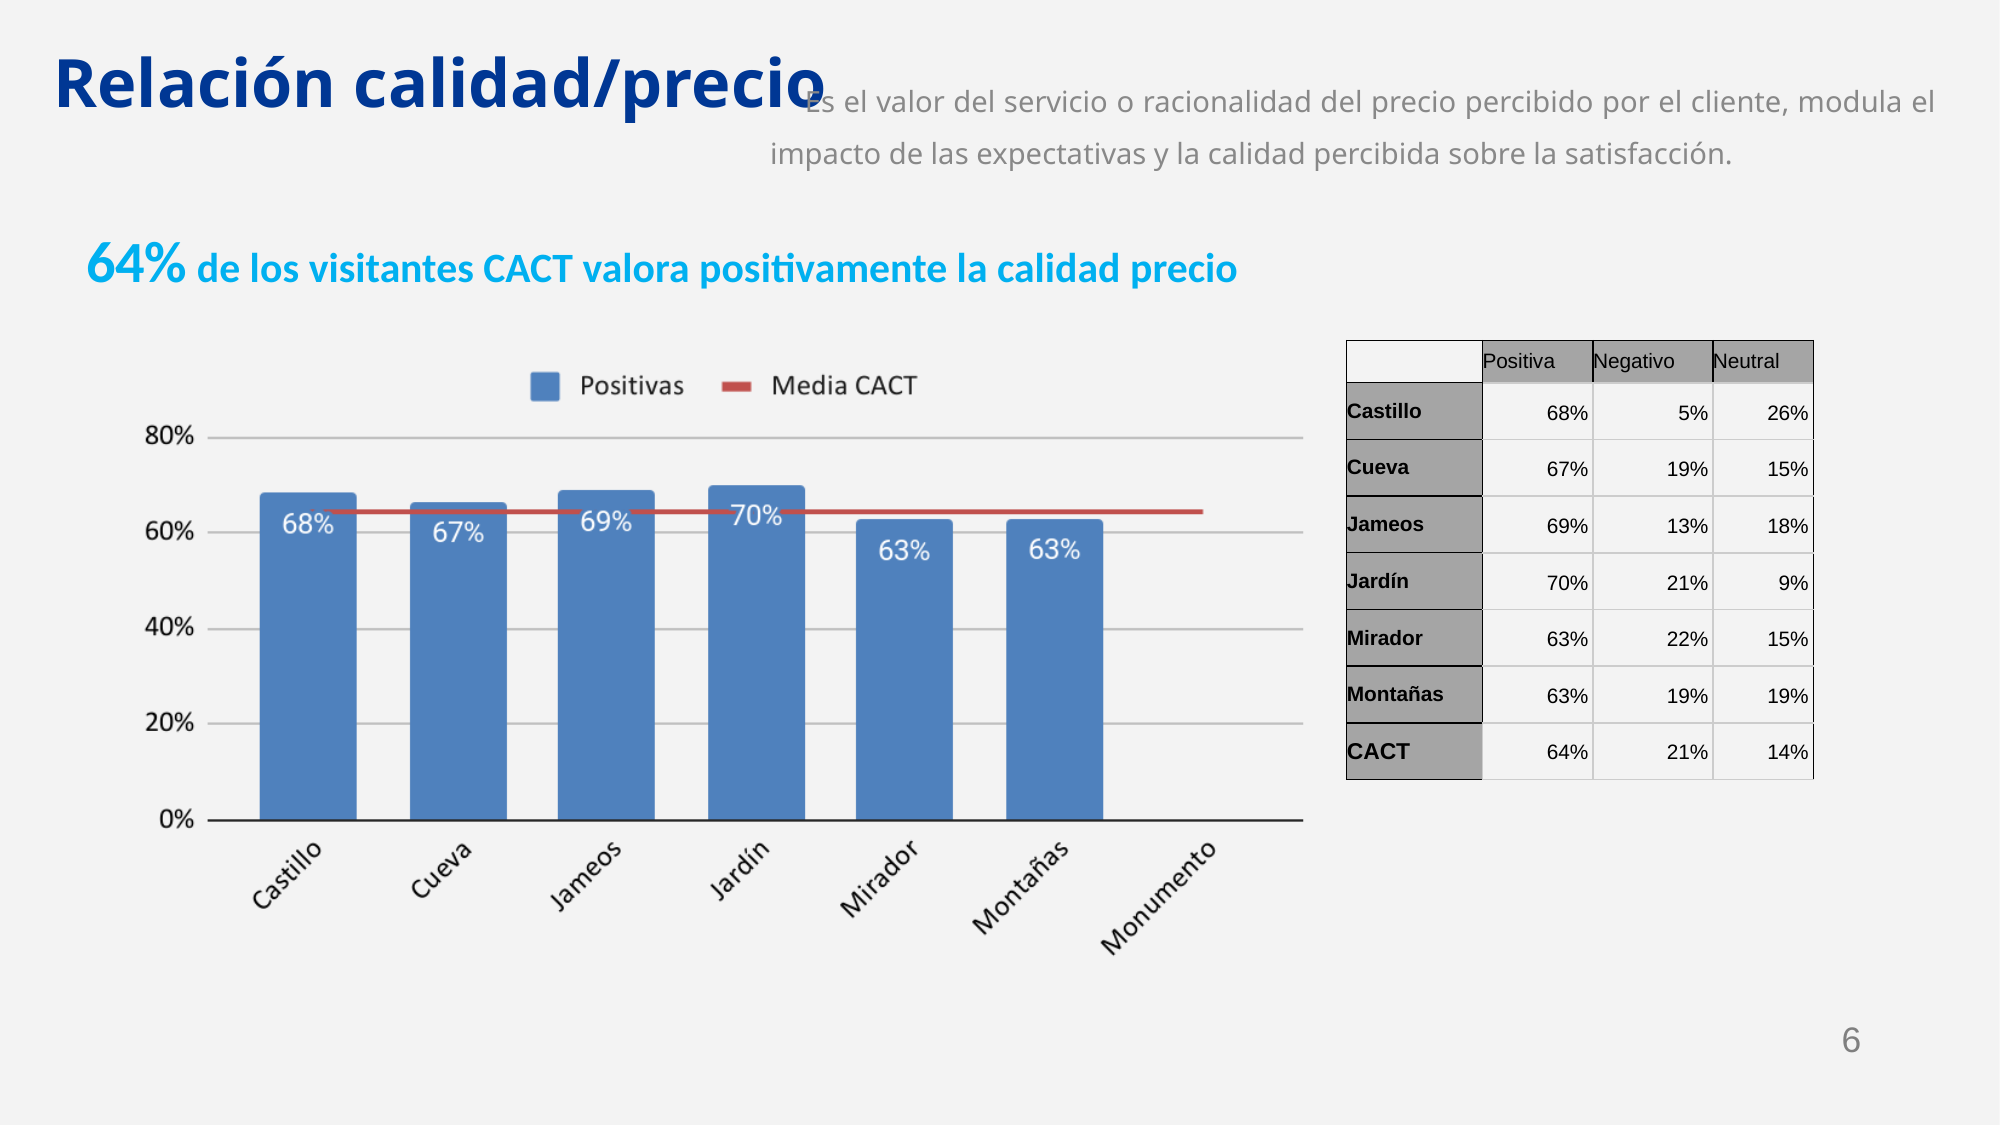

Relación calidad/precio
 Es el valor del servicio o racionalidad del precio percibido por el cliente, modula el impacto de las expectativas y la calidad percibida sobre la satisfacción.
64% de los visitantes CACT valora positivamente la calidad precio
| | Positiva | Negativo | Neutral |
| --- | --- | --- | --- |
| Castillo | 68% | 5% | 26% |
| Cueva | 67% | 19% | 15% |
| Jameos | 69% | 13% | 18% |
| Jardín | 70% | 21% | 9% |
| Mirador | 63% | 22% | 15% |
| Montañas | 63% | 19% | 19% |
| CACT | 64% | 21% | 14% |